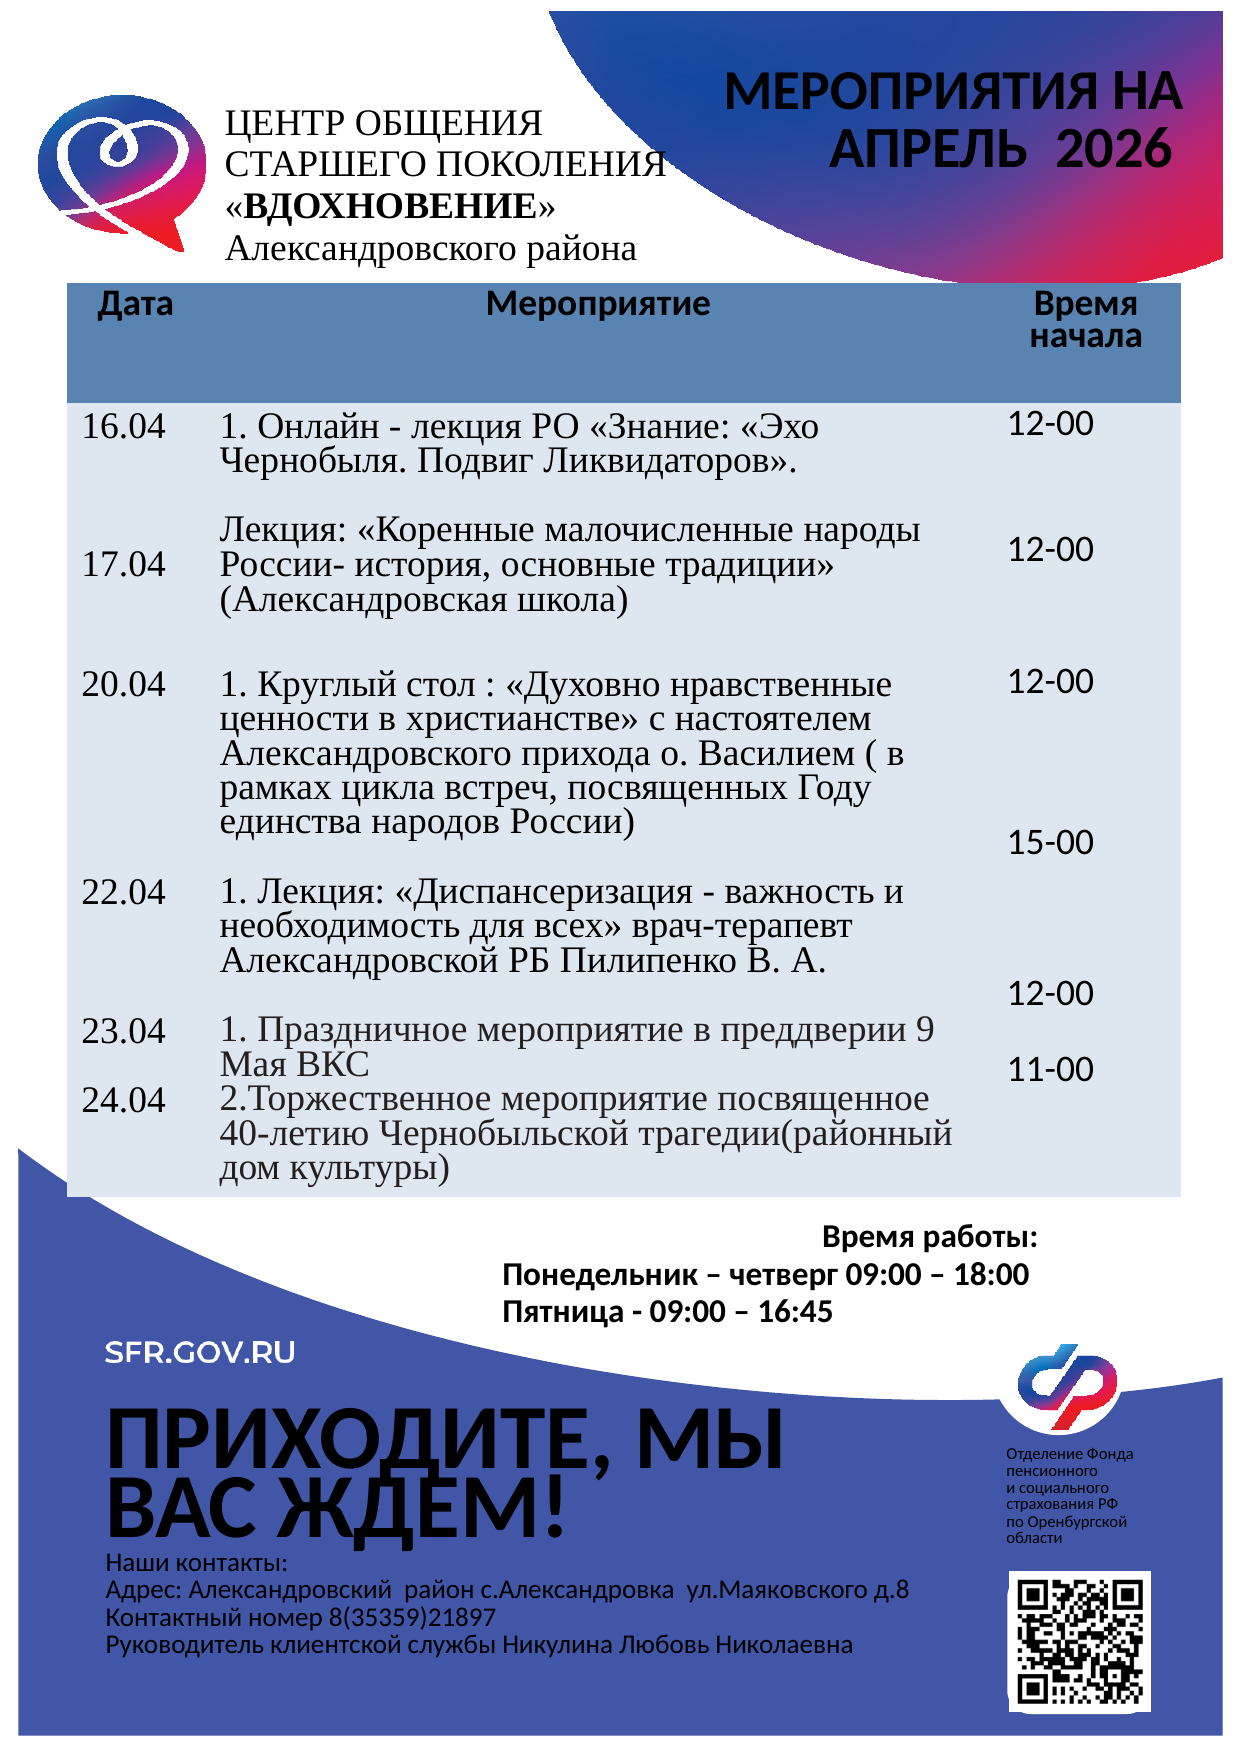

МЕРОПРИЯТИЯ НА АПРЕЛЬ 2026
ЦЕНТР ОБЩЕНИЯ СТАРШЕГО ПОКОЛЕНИЯ «ВДОХНОВЕНИЕ» Александровского района
| Дата | Мероприятие | Время начала |
| --- | --- | --- |
| 16.04 17.04 | 1. Онлайн - лекция РО «Знание: «Эхо Чернобыля. Подвиг Ликвидаторов». Лекция: «Коренные малочисленные народы России- история, основные традиции» (Александровская школа) | 12-00 12-00 |
| 20.04 22.04 23.04 24.04 | 1. Круглый стол : «Духовно нравственные ценности в христианстве» с настоятелем Александровского прихода о. Василием ( в рамках цикла встреч, посвященных Году единства народов России) 1. Лекция: «Диспансеризация - важность и необходимость для всех» врач-терапевт Александровской РБ Пилипенко В. А. 1. Праздничное мероприятие в преддверии 9 Мая ВКС 2.Торжественное мероприятие посвященное 40-летию Чернобыльской трагедии(районный дом культуры) | 12-00 15-00 12-00 11-00 |
Время работы: Понедельник – четверг 09:00 – 18:00 Пятница - 09:00 – 16:45
ПРИХОДИТЕ, МЫ ВАС ЖДЕМ!
Наши контакты:
Адрес: Александровский район с.Александровка ул.Маяковского д.8
Контактный номер 8(35359)21897
Руководитель клиентской службы Никулина Любовь Николаевна
Отделение Фонда пенсионного
и социального страхования РФ
по Оренбургской области